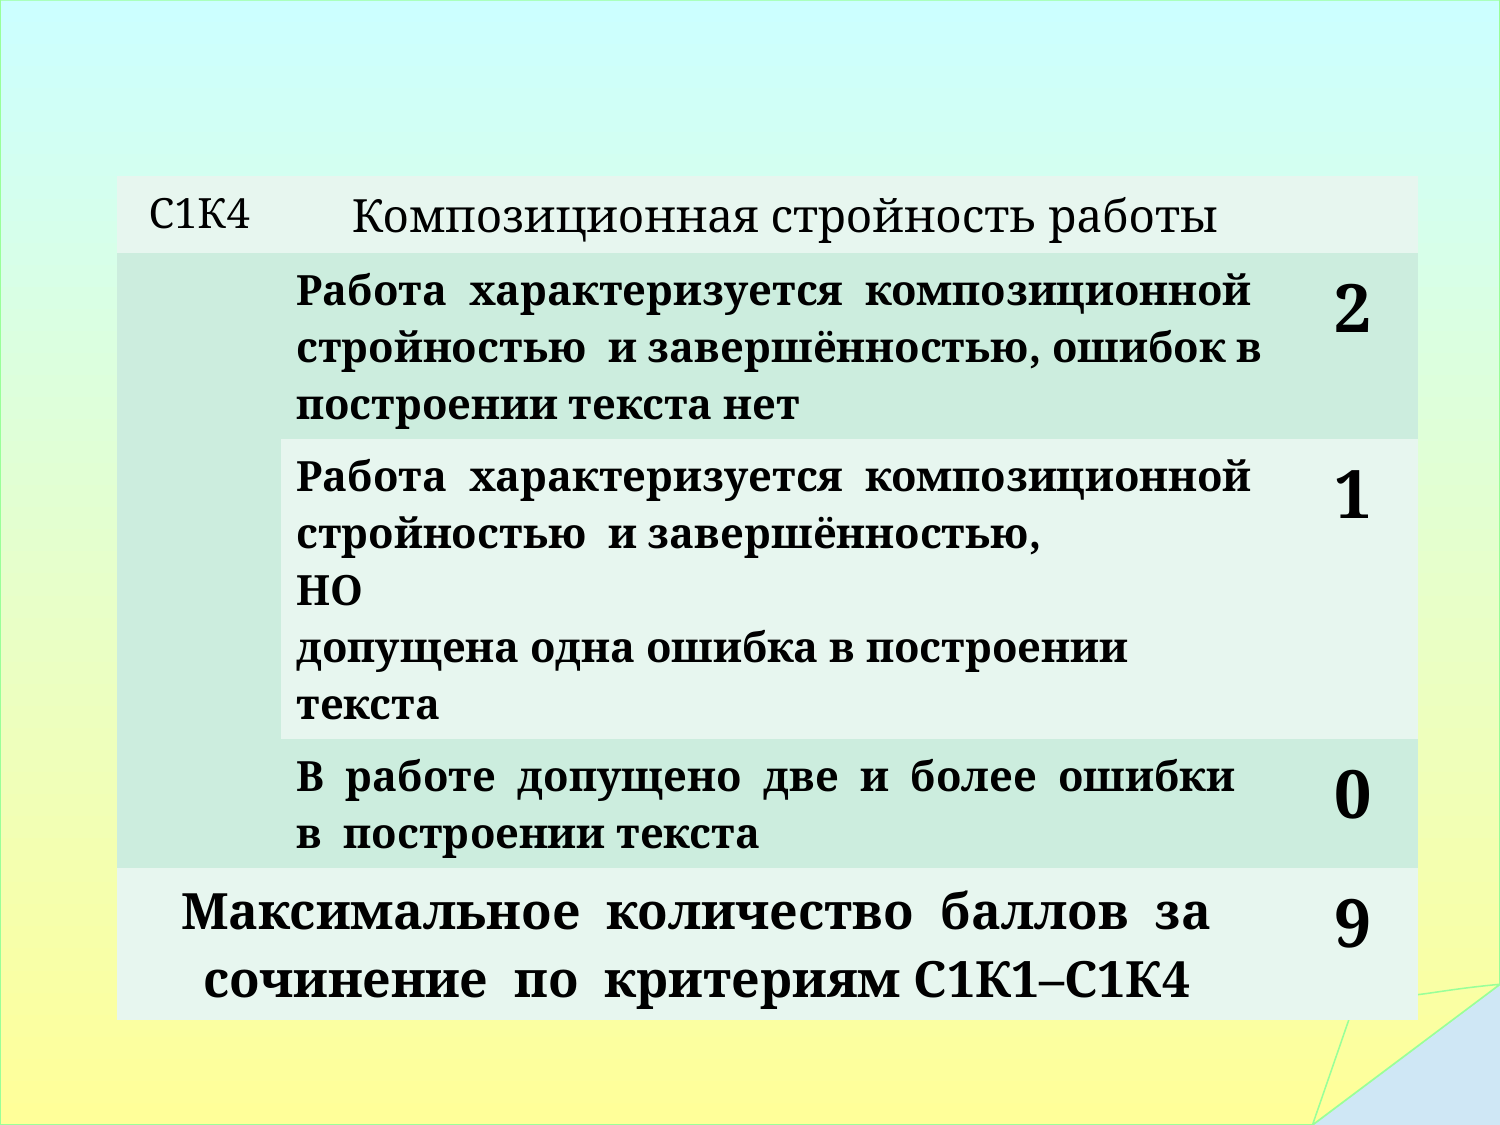

| С1К4 | Композиционная стройность работы | |
| --- | --- | --- |
| | Работа характеризуется композиционной стройностью и завершённостью, ошибок в построении текста нет | 2 |
| | Работа характеризуется композиционной стройностью и завершённостью, НО допущена одна ошибка в построении текста | 1 |
| | В работе допущено две и более ошибки в построении текста | 0 |
| Максимальное количество баллов за сочинение по критериям С1К1–С1К4 | | 9 |